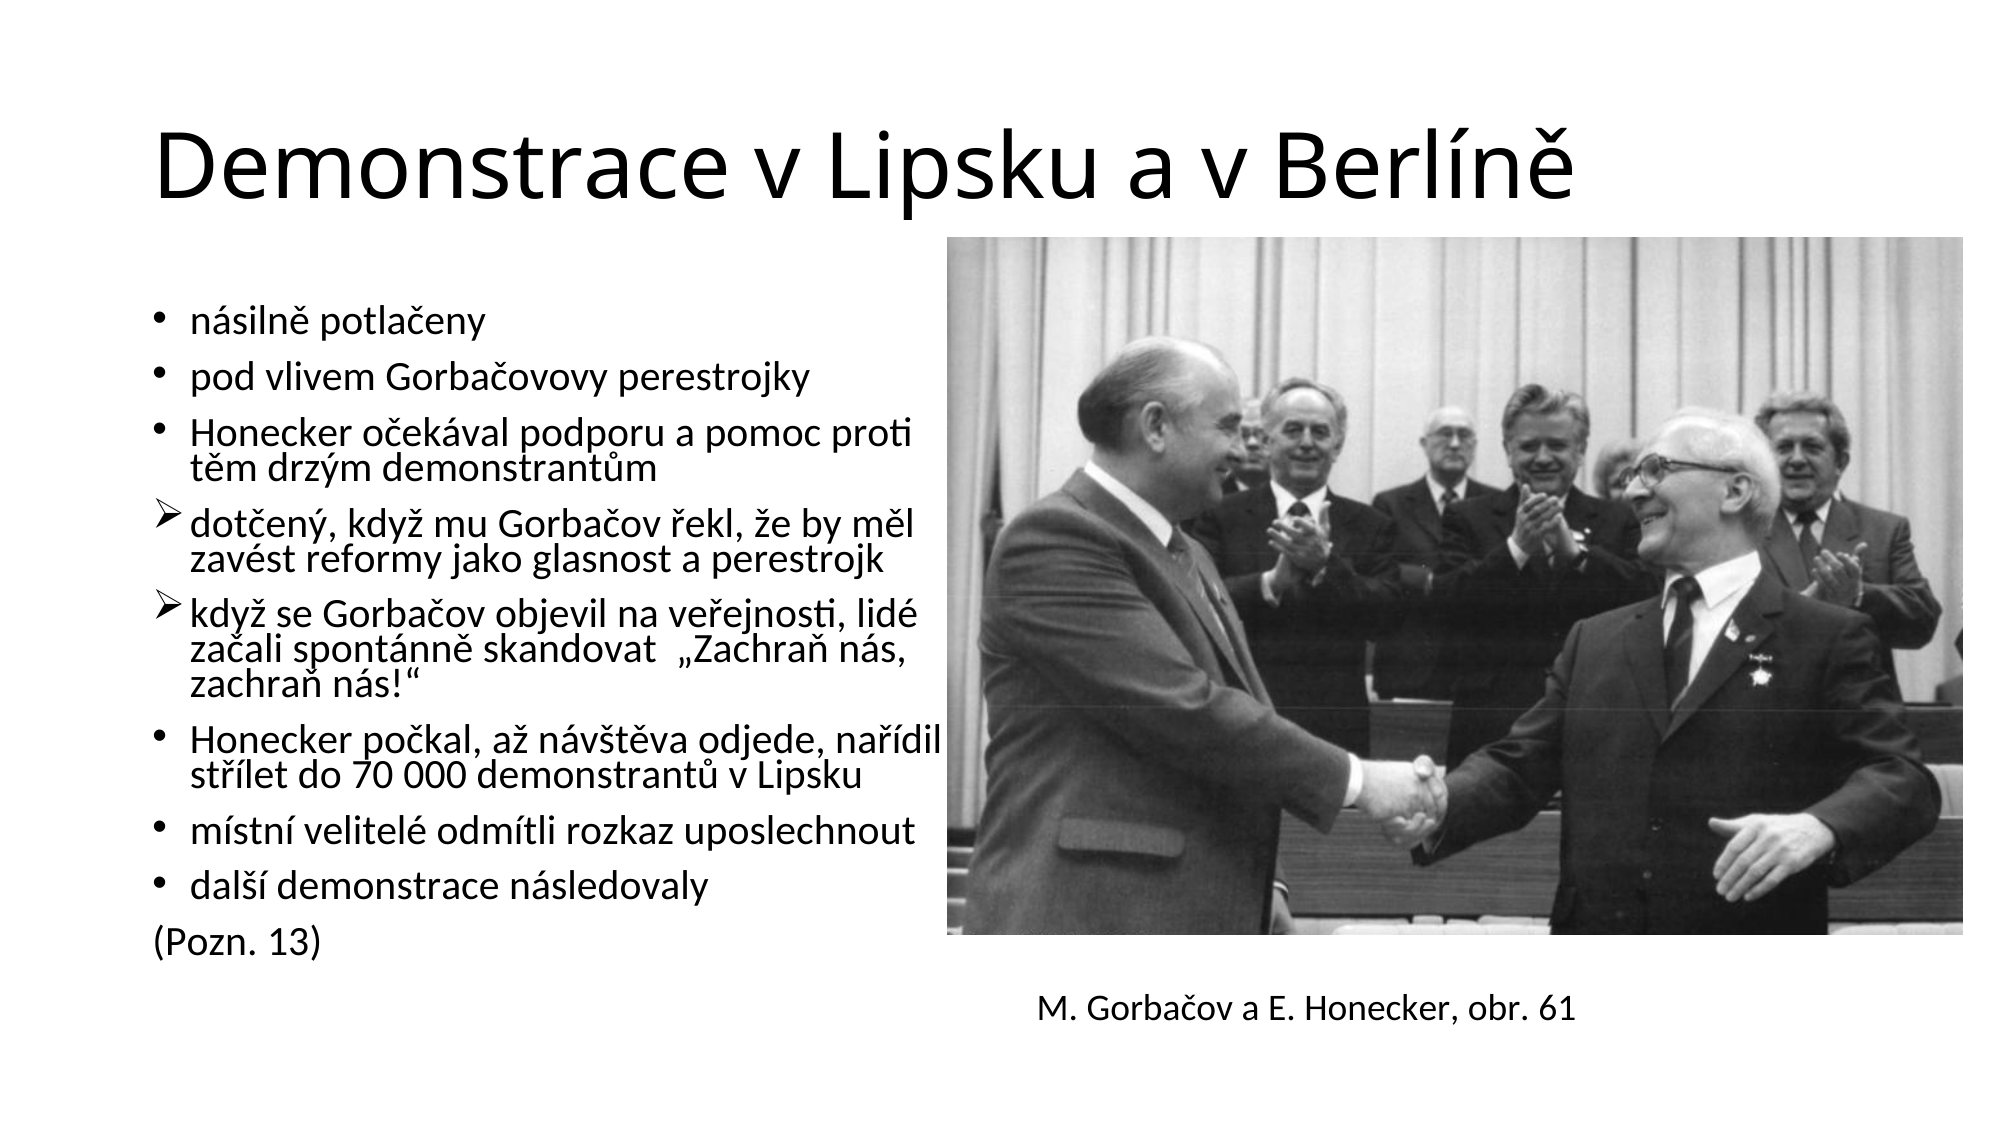

# Demonstrace v Lipsku a v Berlíně
násilně potlačeny
pod vlivem Gorbačovovy perestrojky
Honecker očekával podporu a pomoc proti těm drzým demonstrantům
dotčený, když mu Gorbačov řekl, že by měl zavést reformy jako glasnost a perestrojk
když se Gorbačov objevil na veřejnosti, lidé začali spontánně skandovat „Zachraň nás, zachraň nás!“
Honecker počkal, až návštěva odjede, nařídil střílet do 70 000 demonstrantů v Lipsku
místní velitelé odmítli rozkaz uposlechnout
další demonstrace následovaly
(Pozn. 13)
M. Gorbačov a E. Honecker, obr. 61